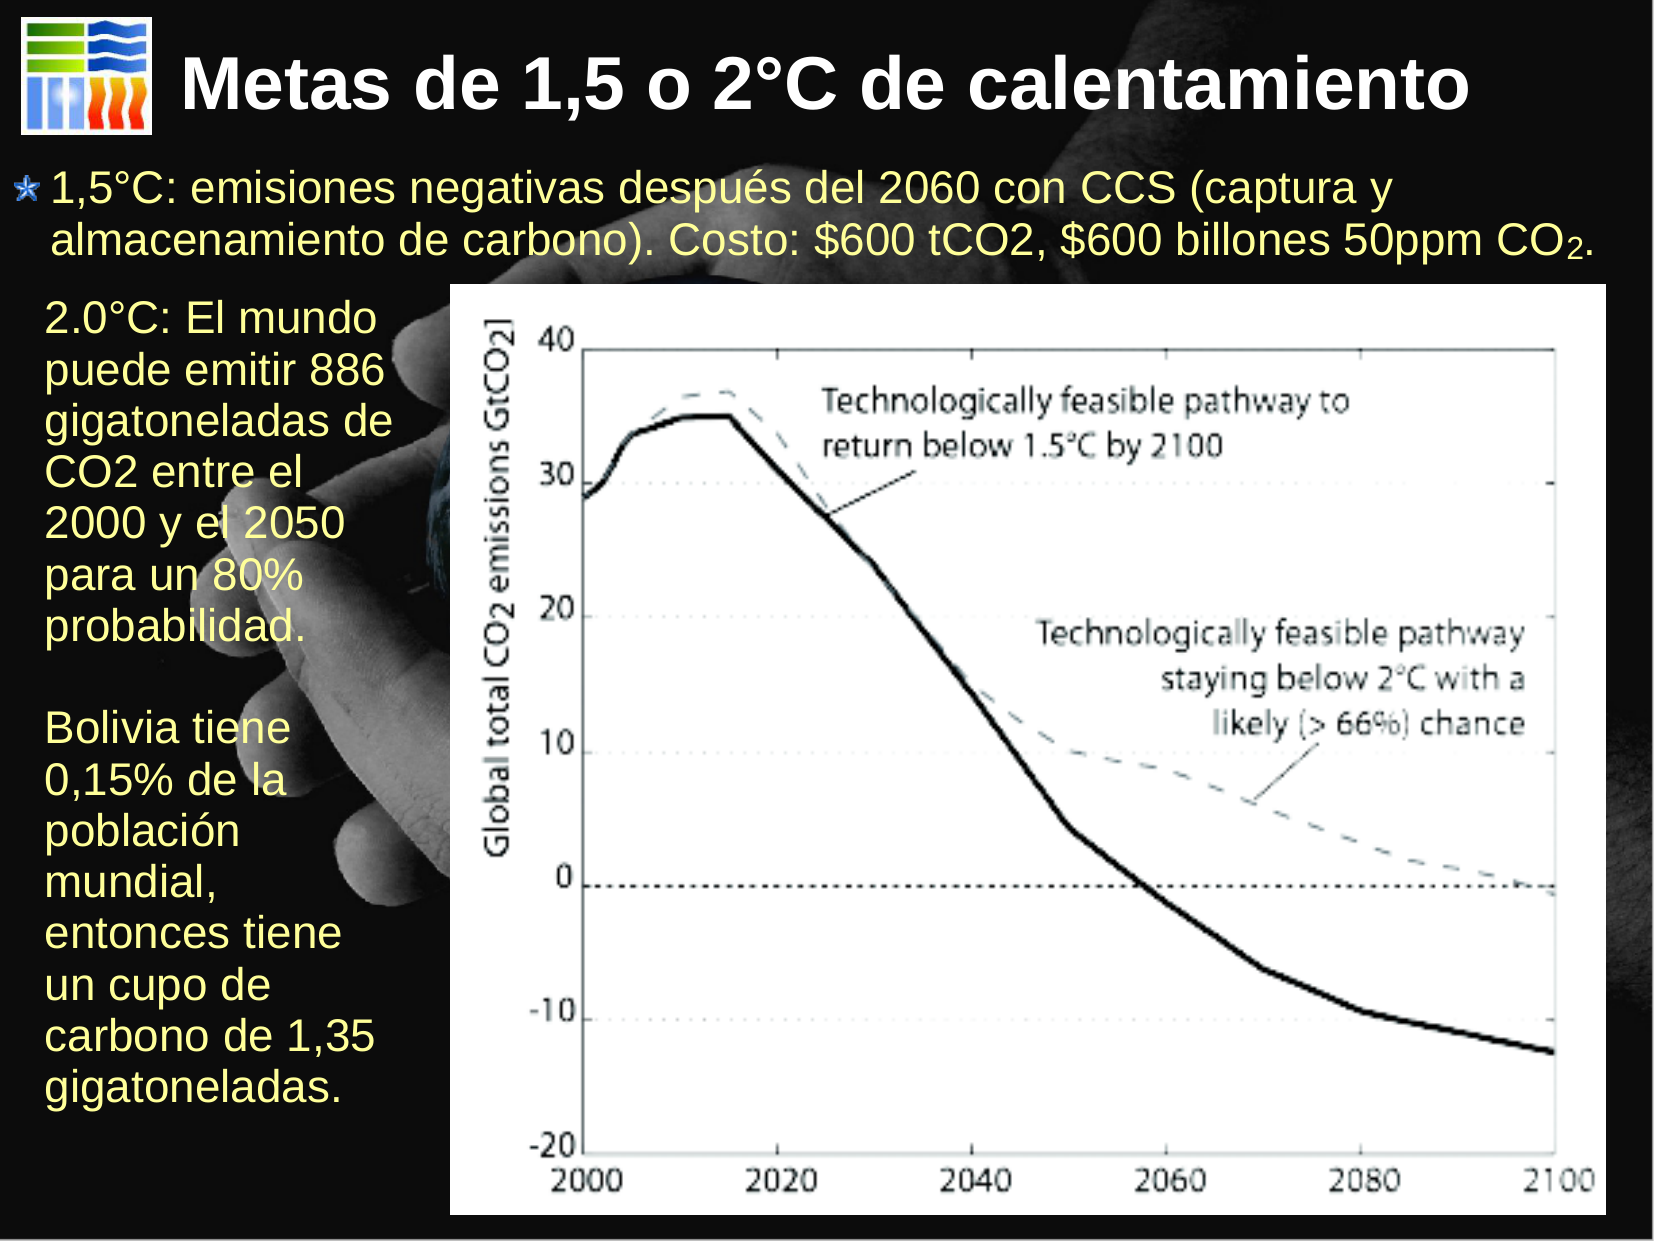

Metas de 1,5 o 2°C de calentamiento
1,5°C: emisiones negativas después del 2060 con CCS (captura y almacenamiento de carbono). Costo: $600 tCO2, $600 billones 50ppm CO2.
2.0°C: El mundo puede emitir 886 gigatoneladas de CO2 entre el 2000 y el 2050 para un 80% probabilidad.
Bolivia tiene 0,15% de la población mundial, entonces tiene un cupo de carbono de 1,35 gigatoneladas.